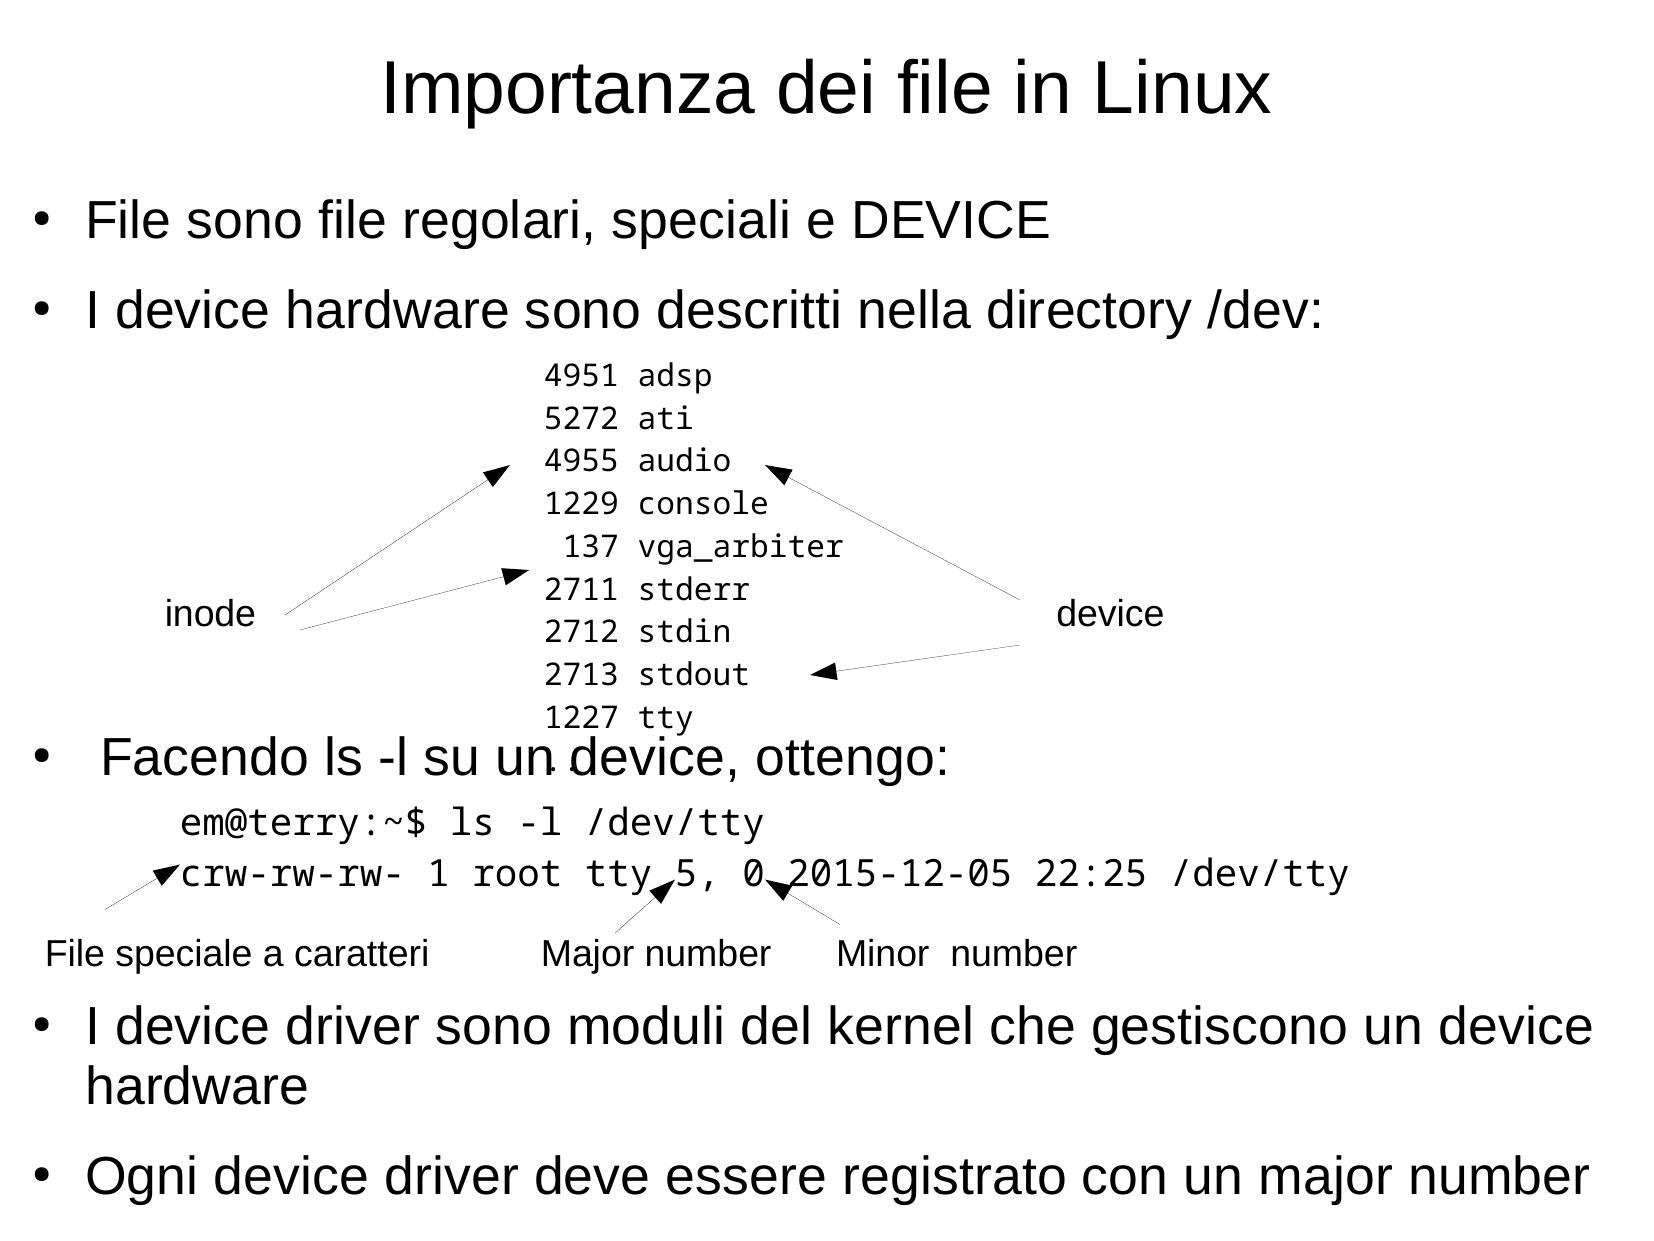

# Importanza dei file in Linux
File sono file regolari, speciali e DEVICE
I device hardware sono descritti nella directory /dev:
 Facendo ls -l su un device, ottengo:
I device driver sono moduli del kernel che gestiscono un device hardware
Ogni device driver deve essere registrato con un major number
4951 adsp
5272 ati
4955 audio
1229 console
 137 vga_arbiter
2711 stderr
2712 stdin
2713 stdout
1227 tty
...
inode
device
em@terry:~$ ls -l /dev/tty
crw-rw-rw- 1 root tty 5, 0 2015-12-05 22:25 /dev/tty
File speciale a caratteri
Major number
Minor number